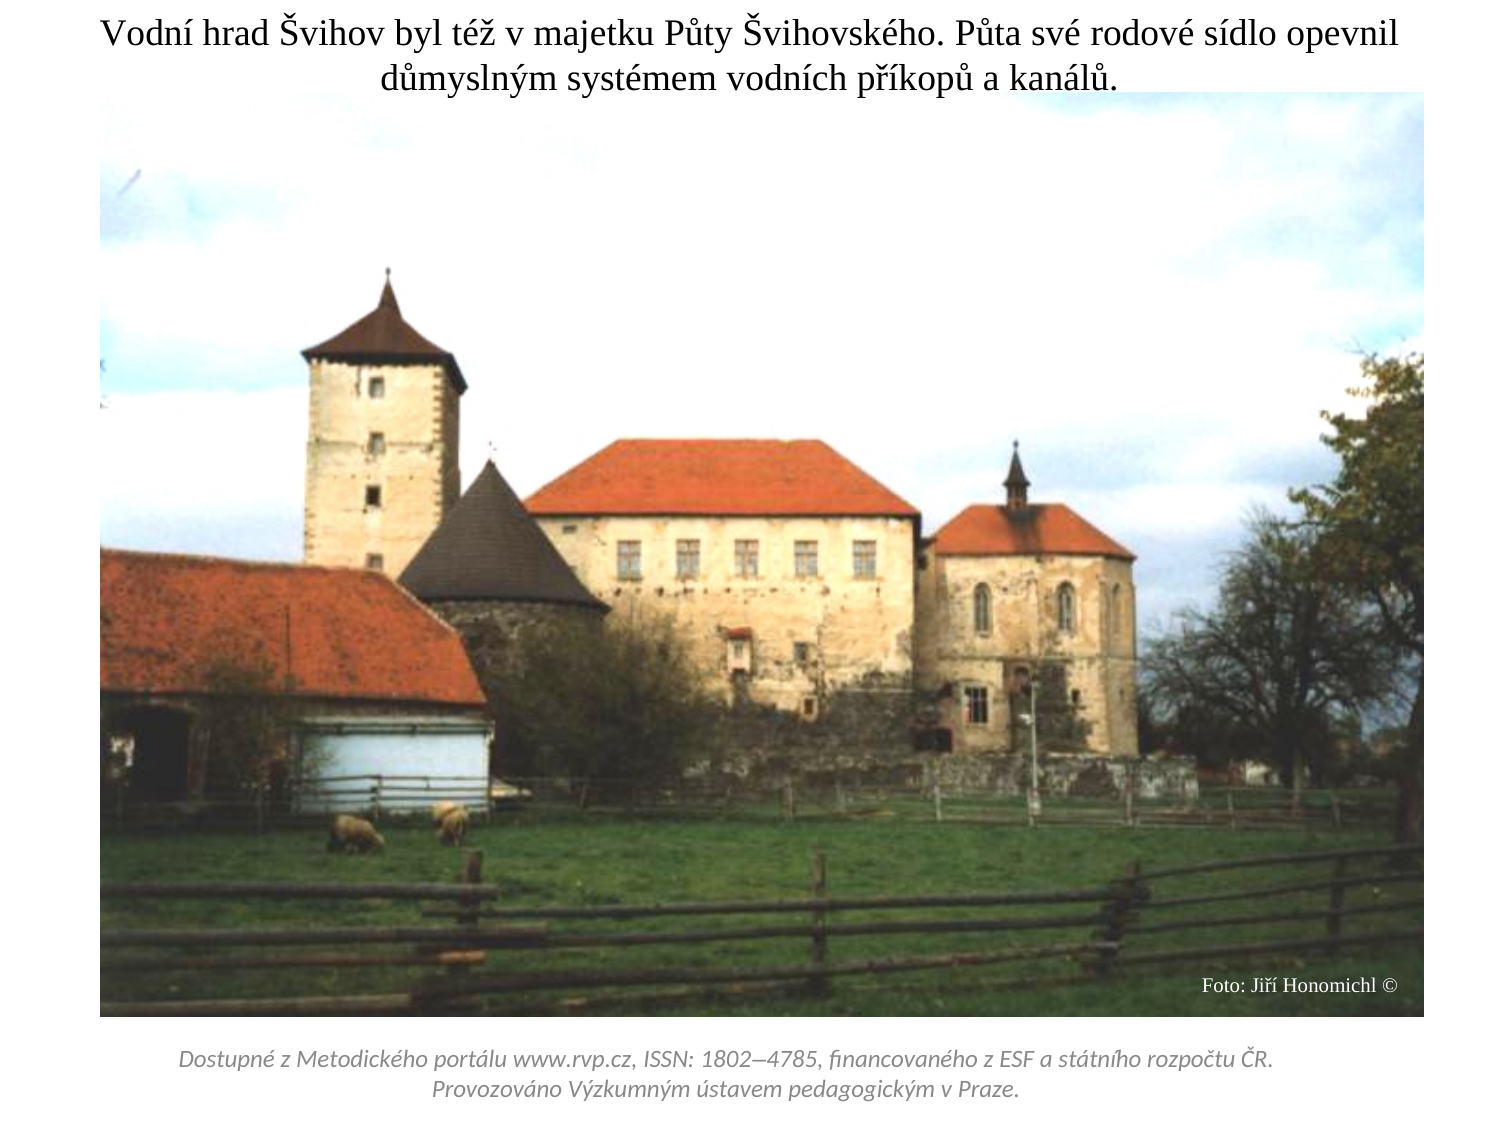

Vodní hrad Švihov byl též v majetku Půty Švihovského. Půta své rodové sídlo opevnil důmyslným systémem vodních příkopů a kanálů.
Foto: Jiří Honomichl ©
Dostupné z Metodického portálu www.rvp.cz, ISSN: 1802–4785, financovaného z ESF a státního rozpočtu ČR. Provozováno Výzkumným ústavem pedagogickým v Praze.